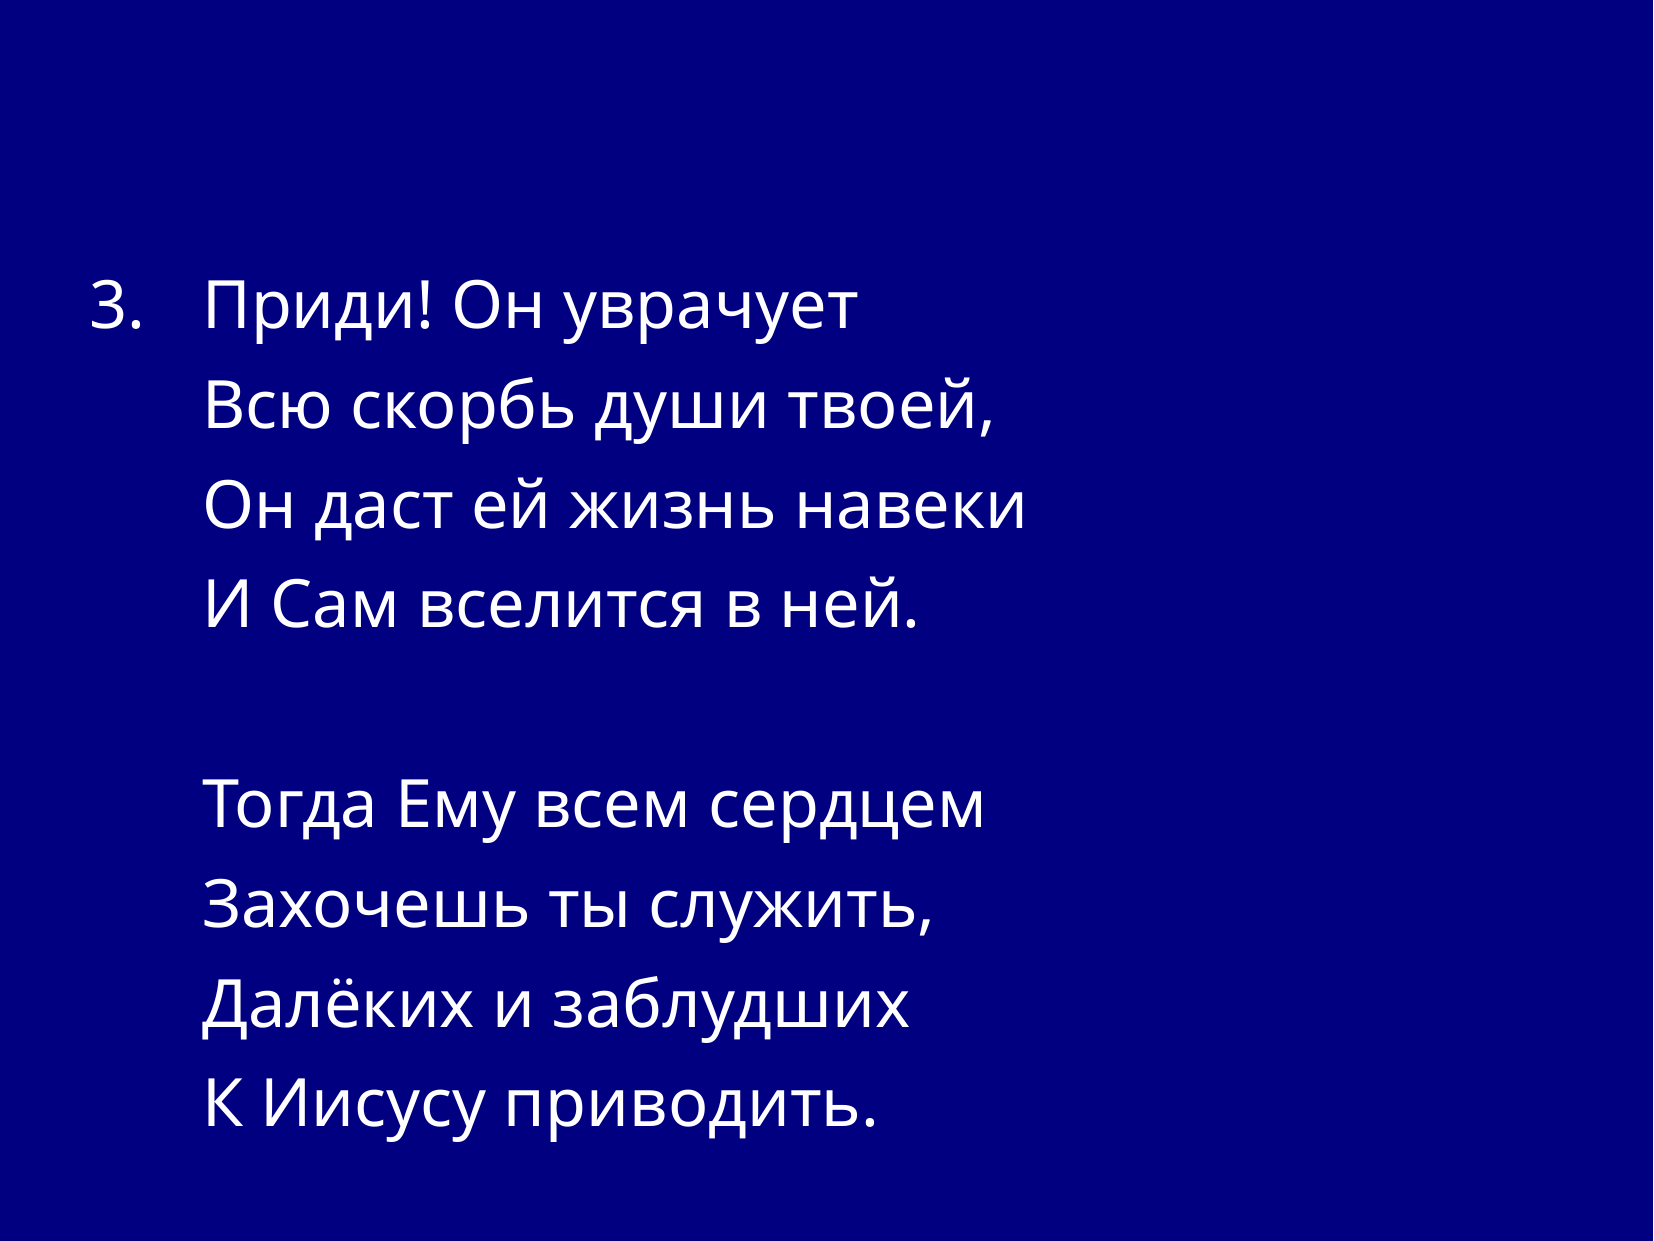

3.	Приди! Он уврачует
	Всю скорбь души твоей,
	Он даст ей жизнь навеки
	И Сам вселится в ней.
	Тогда Ему всем сердцем
	Захочешь ты служить,
	Далёких и заблудших
	К Иисусу приводить.